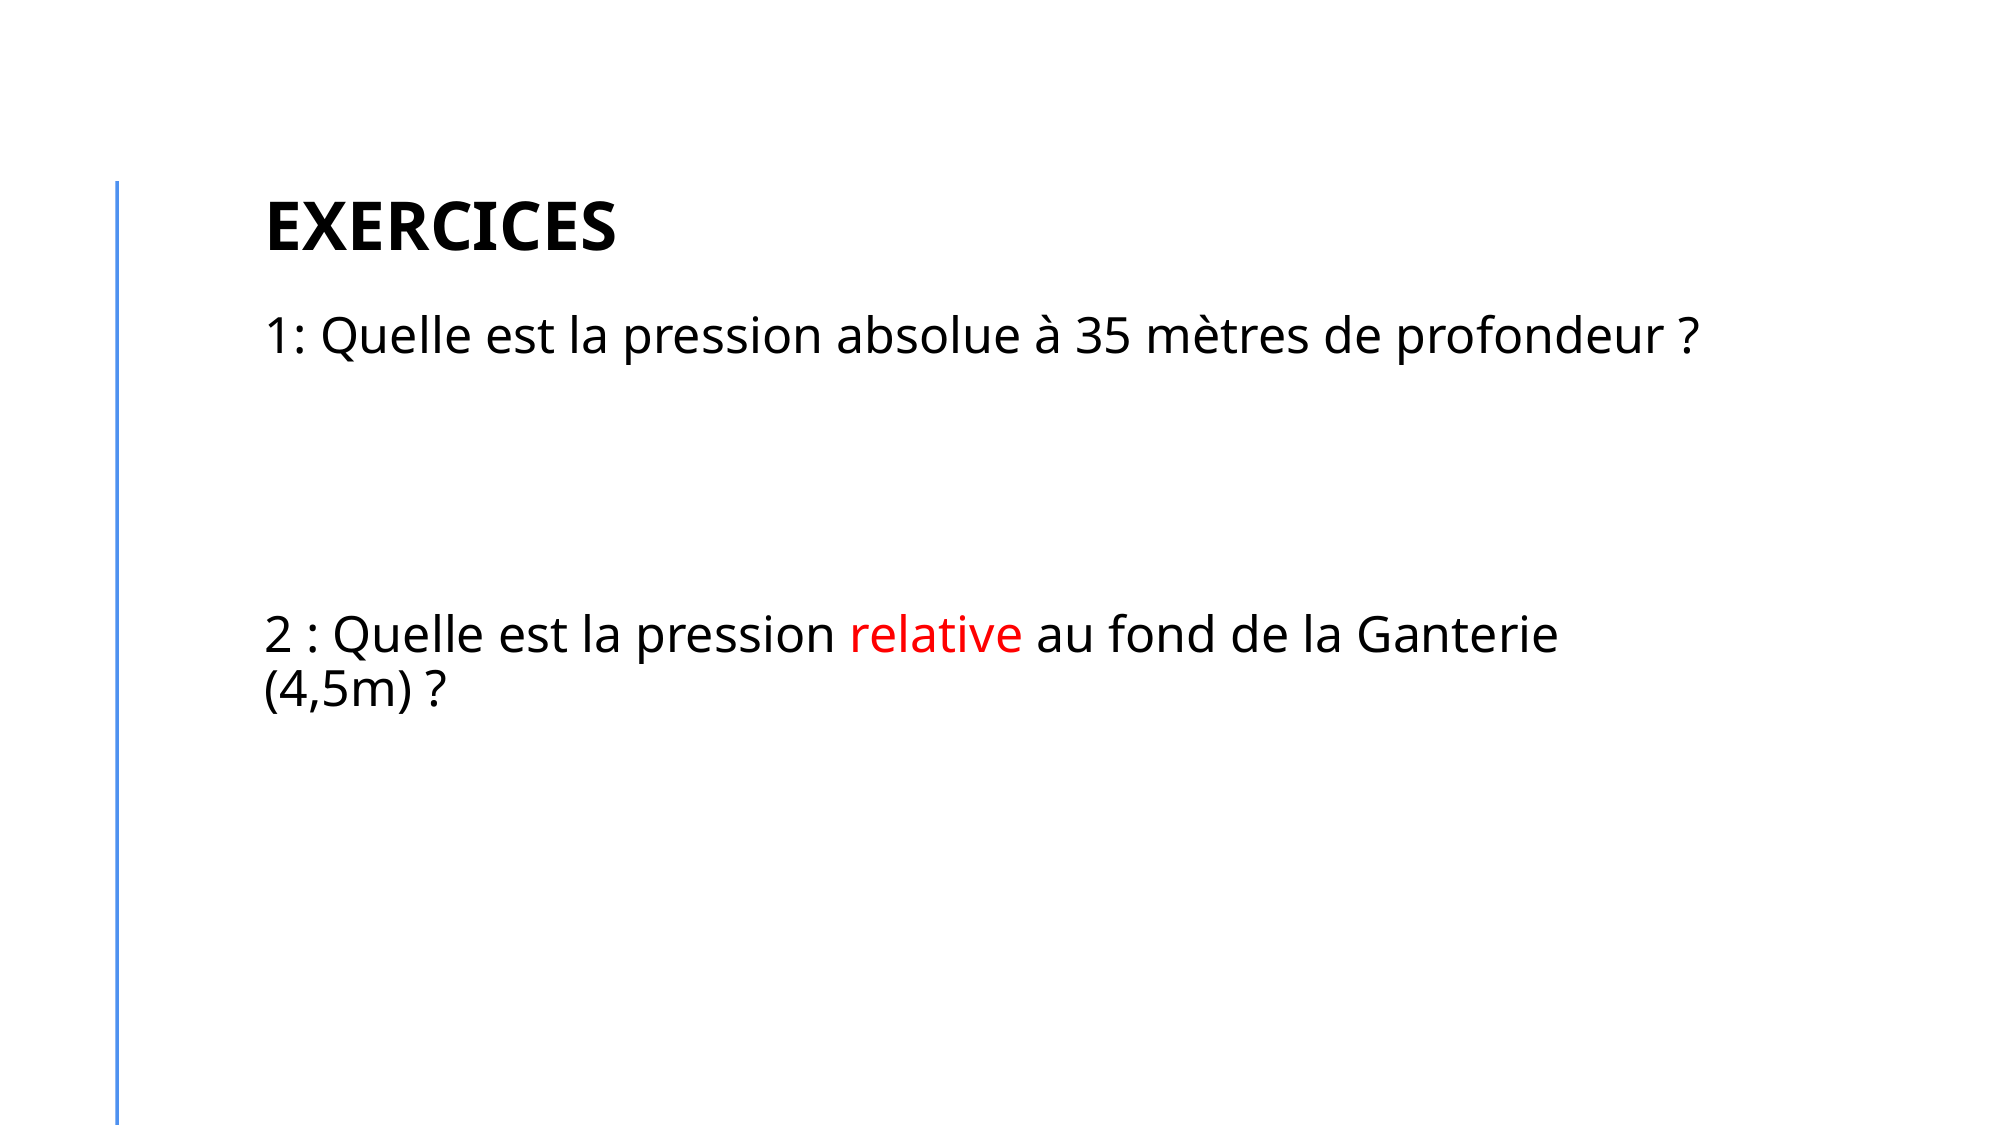

# EXERCICEs
1: Quelle est la pression absolue à 35 mètres de profondeur ?
2 : Quelle est la pression relative au fond de la Ganterie (4,5m) ?